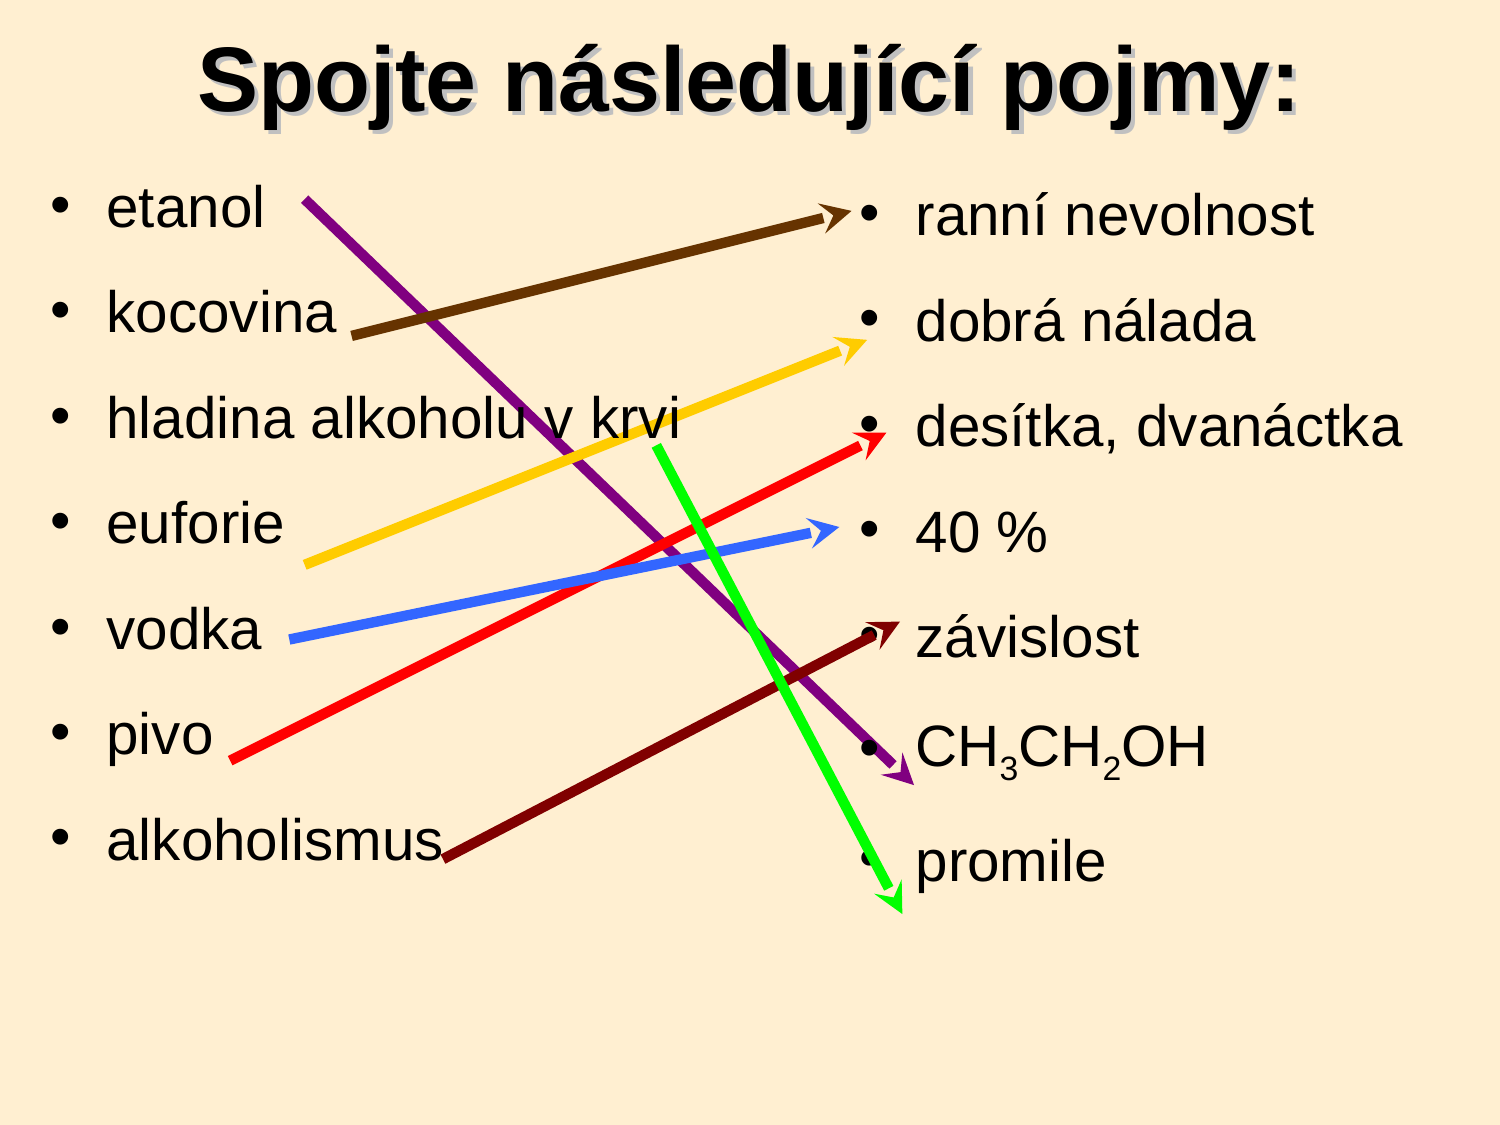

# Spojte následující pojmy:
etanol
kocovina
hladina alkoholu v krvi
euforie
vodka
pivo
alkoholismus
ranní nevolnost
dobrá nálada
desítka, dvanáctka
40 %
závislost
CH3CH2OH
promile